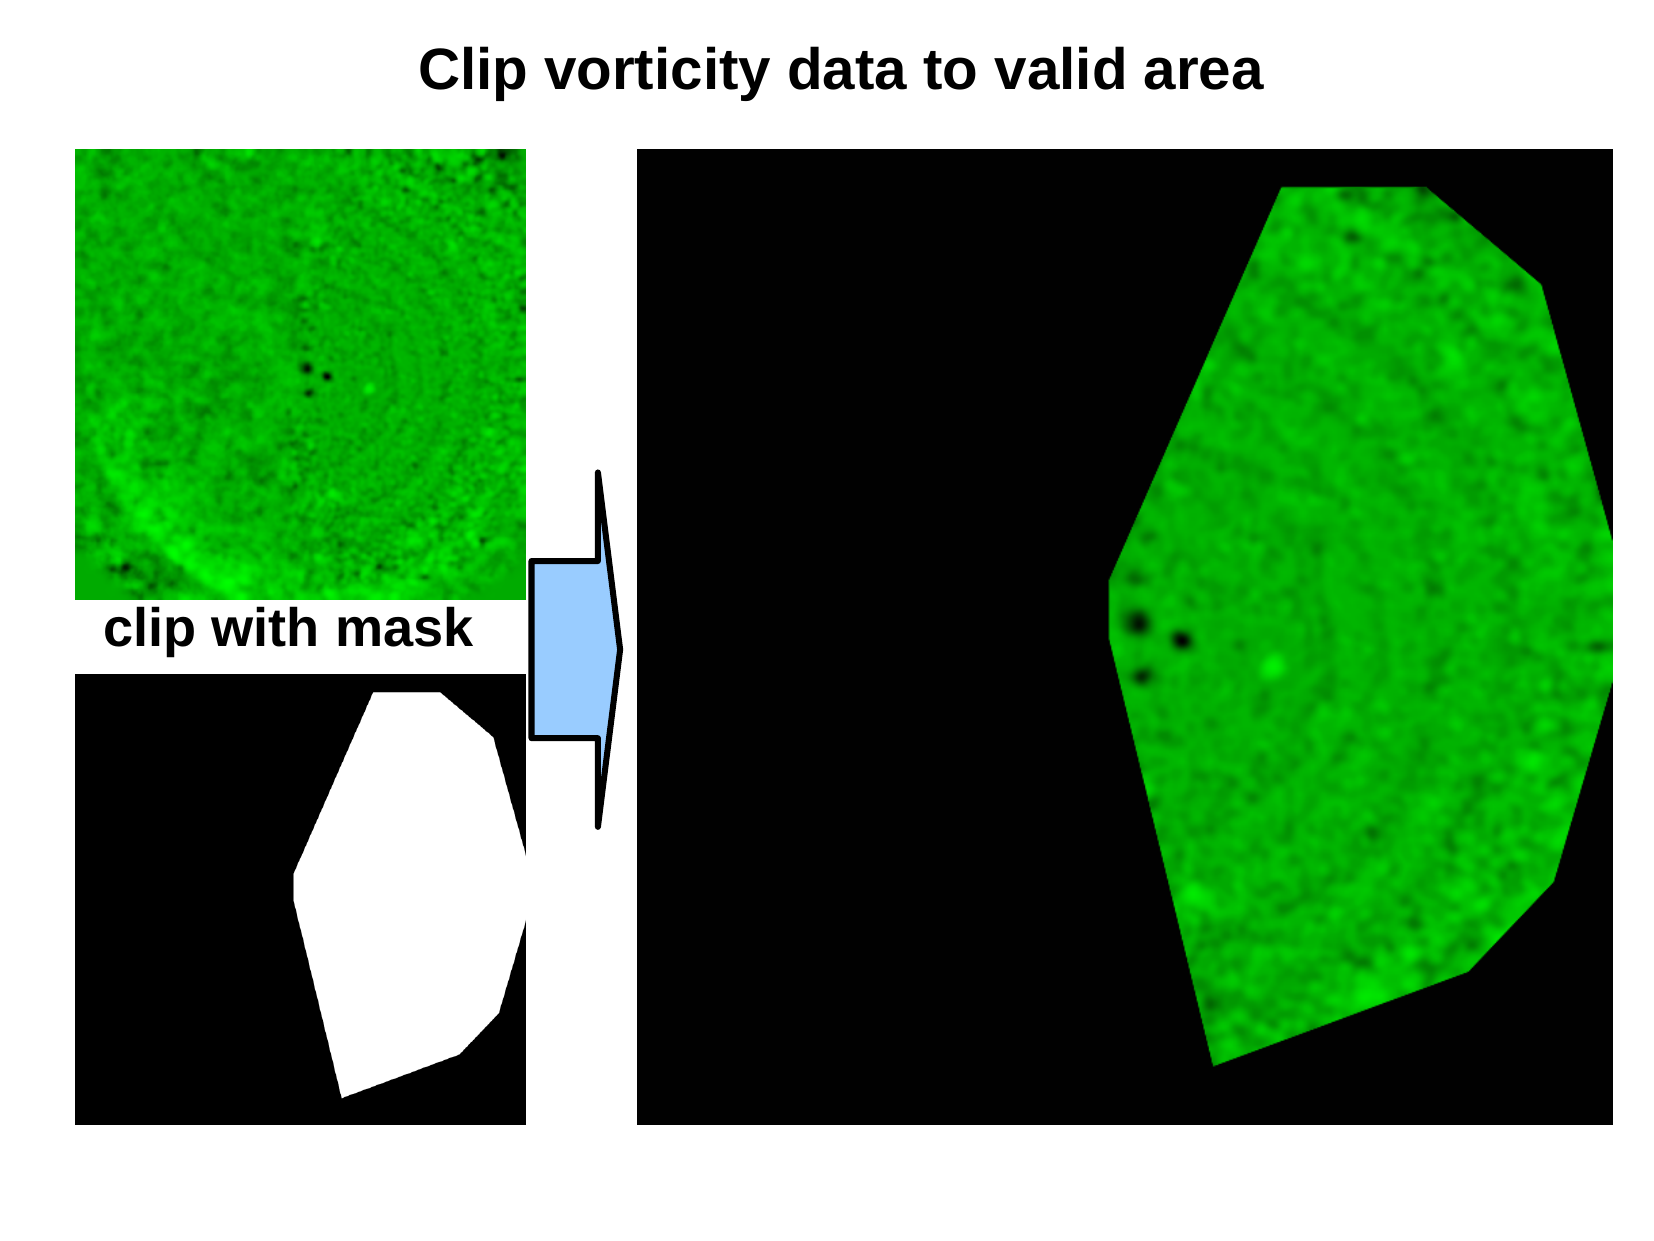

Clip vorticity data to valid area
clip with mask